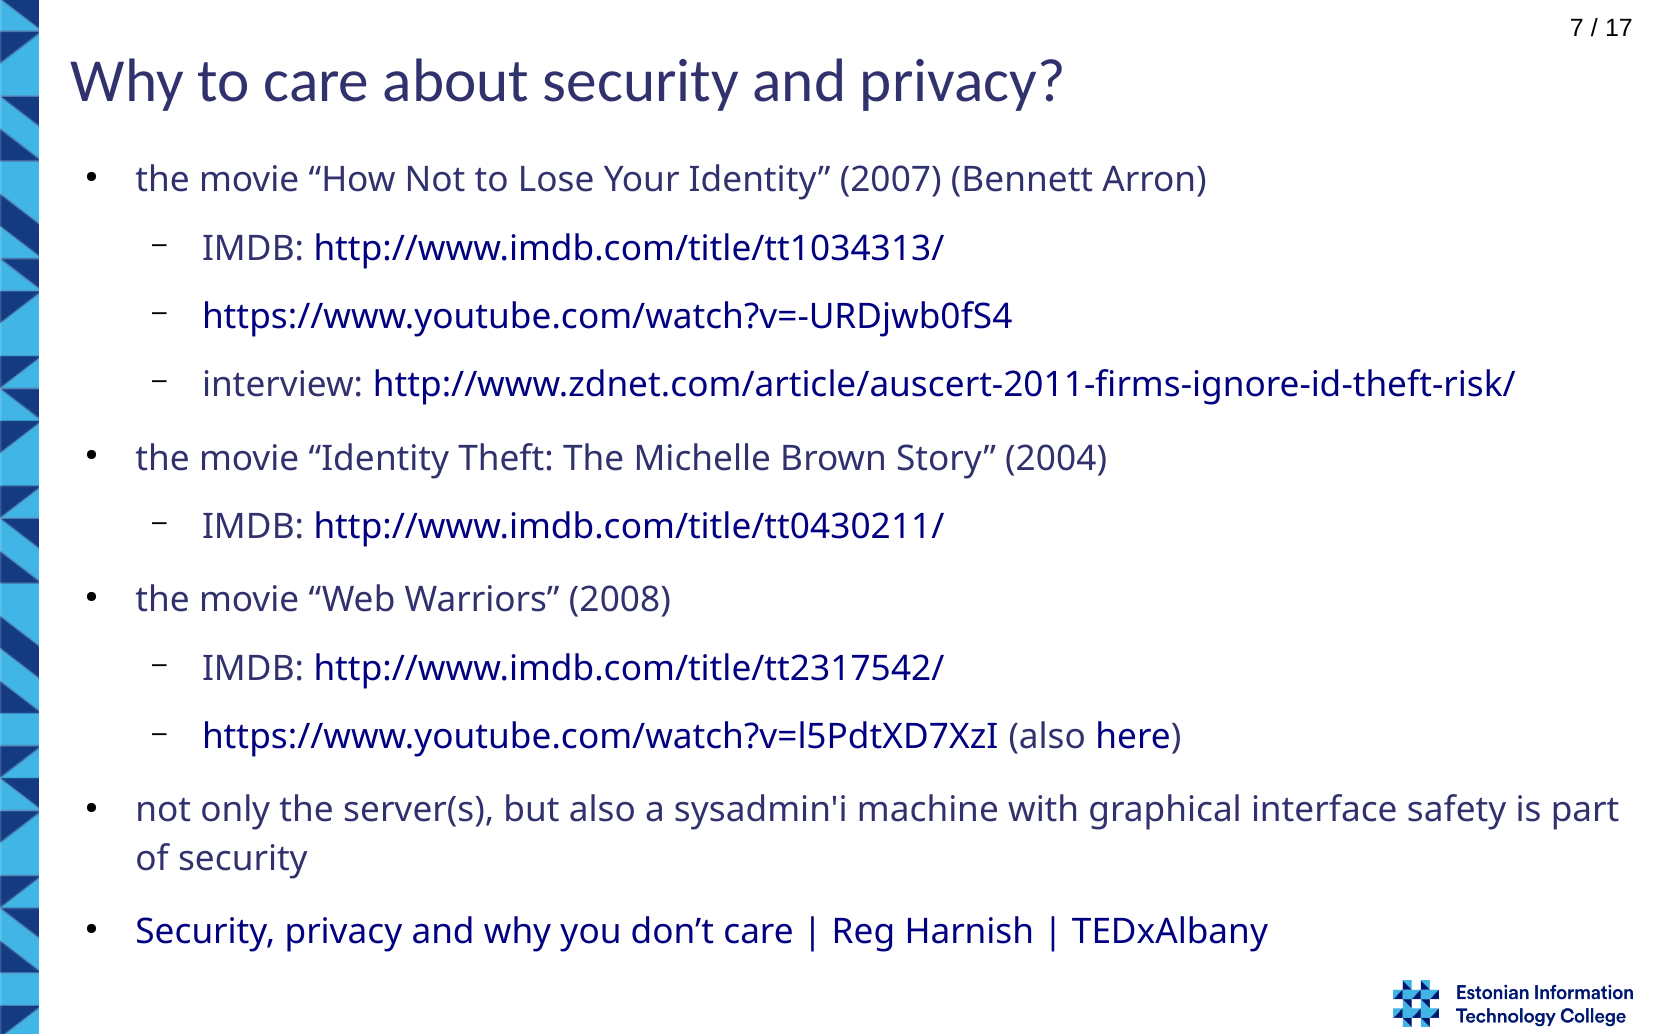

# Why to care about security and privacy?
the movie “How Not to Lose Your Identity” (2007) (Bennett Arron)
IMDB: http://www.imdb.com/title/tt1034313/
https://www.youtube.com/watch?v=-URDjwb0fS4
interview: http://www.zdnet.com/article/auscert-2011-firms-ignore-id-theft-risk/
the movie “Identity Theft: The Michelle Brown Story” (2004)
IMDB: http://www.imdb.com/title/tt0430211/
the movie “Web Warriors” (2008)
IMDB: http://www.imdb.com/title/tt2317542/
https://www.youtube.com/watch?v=l5PdtXD7XzI (also here)
not only the server(s), but also a sysadmin'i machine with graphical interface safety is part of security
Security, privacy and why you don’t care | Reg Harnish | TEDxAlbany